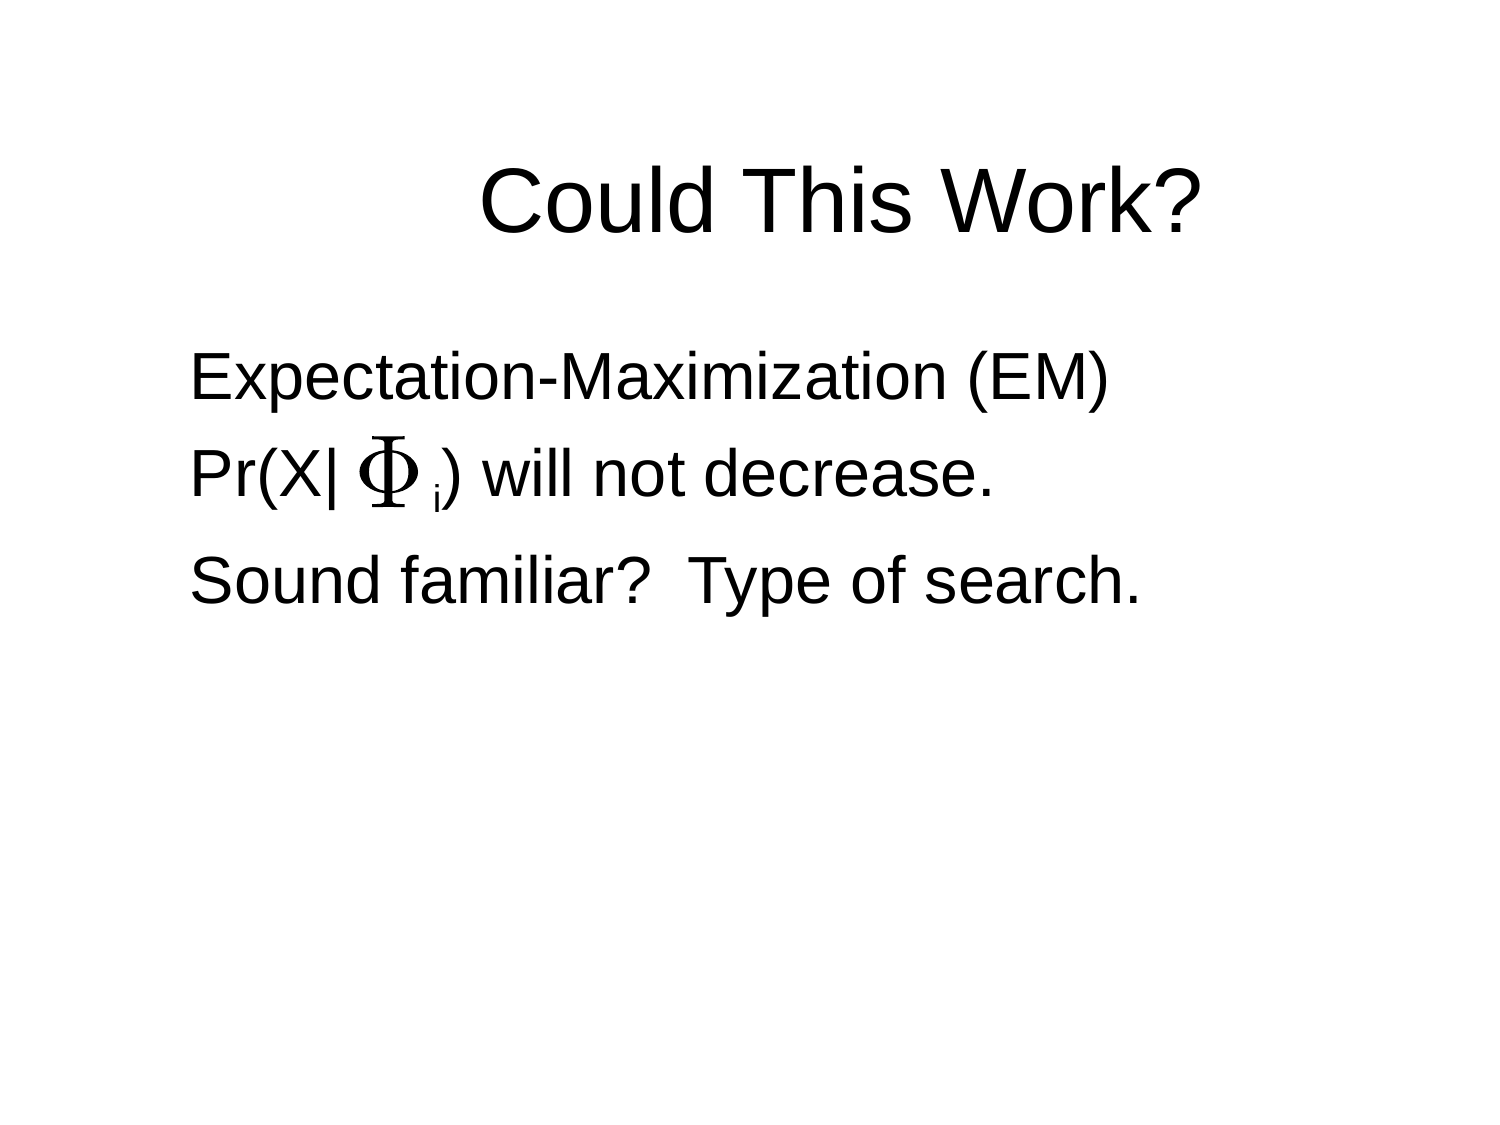

# Could This Work?
Expectation-Maximization (EM)
Pr(X| i) will not decrease.
Sound familiar? Type of search.